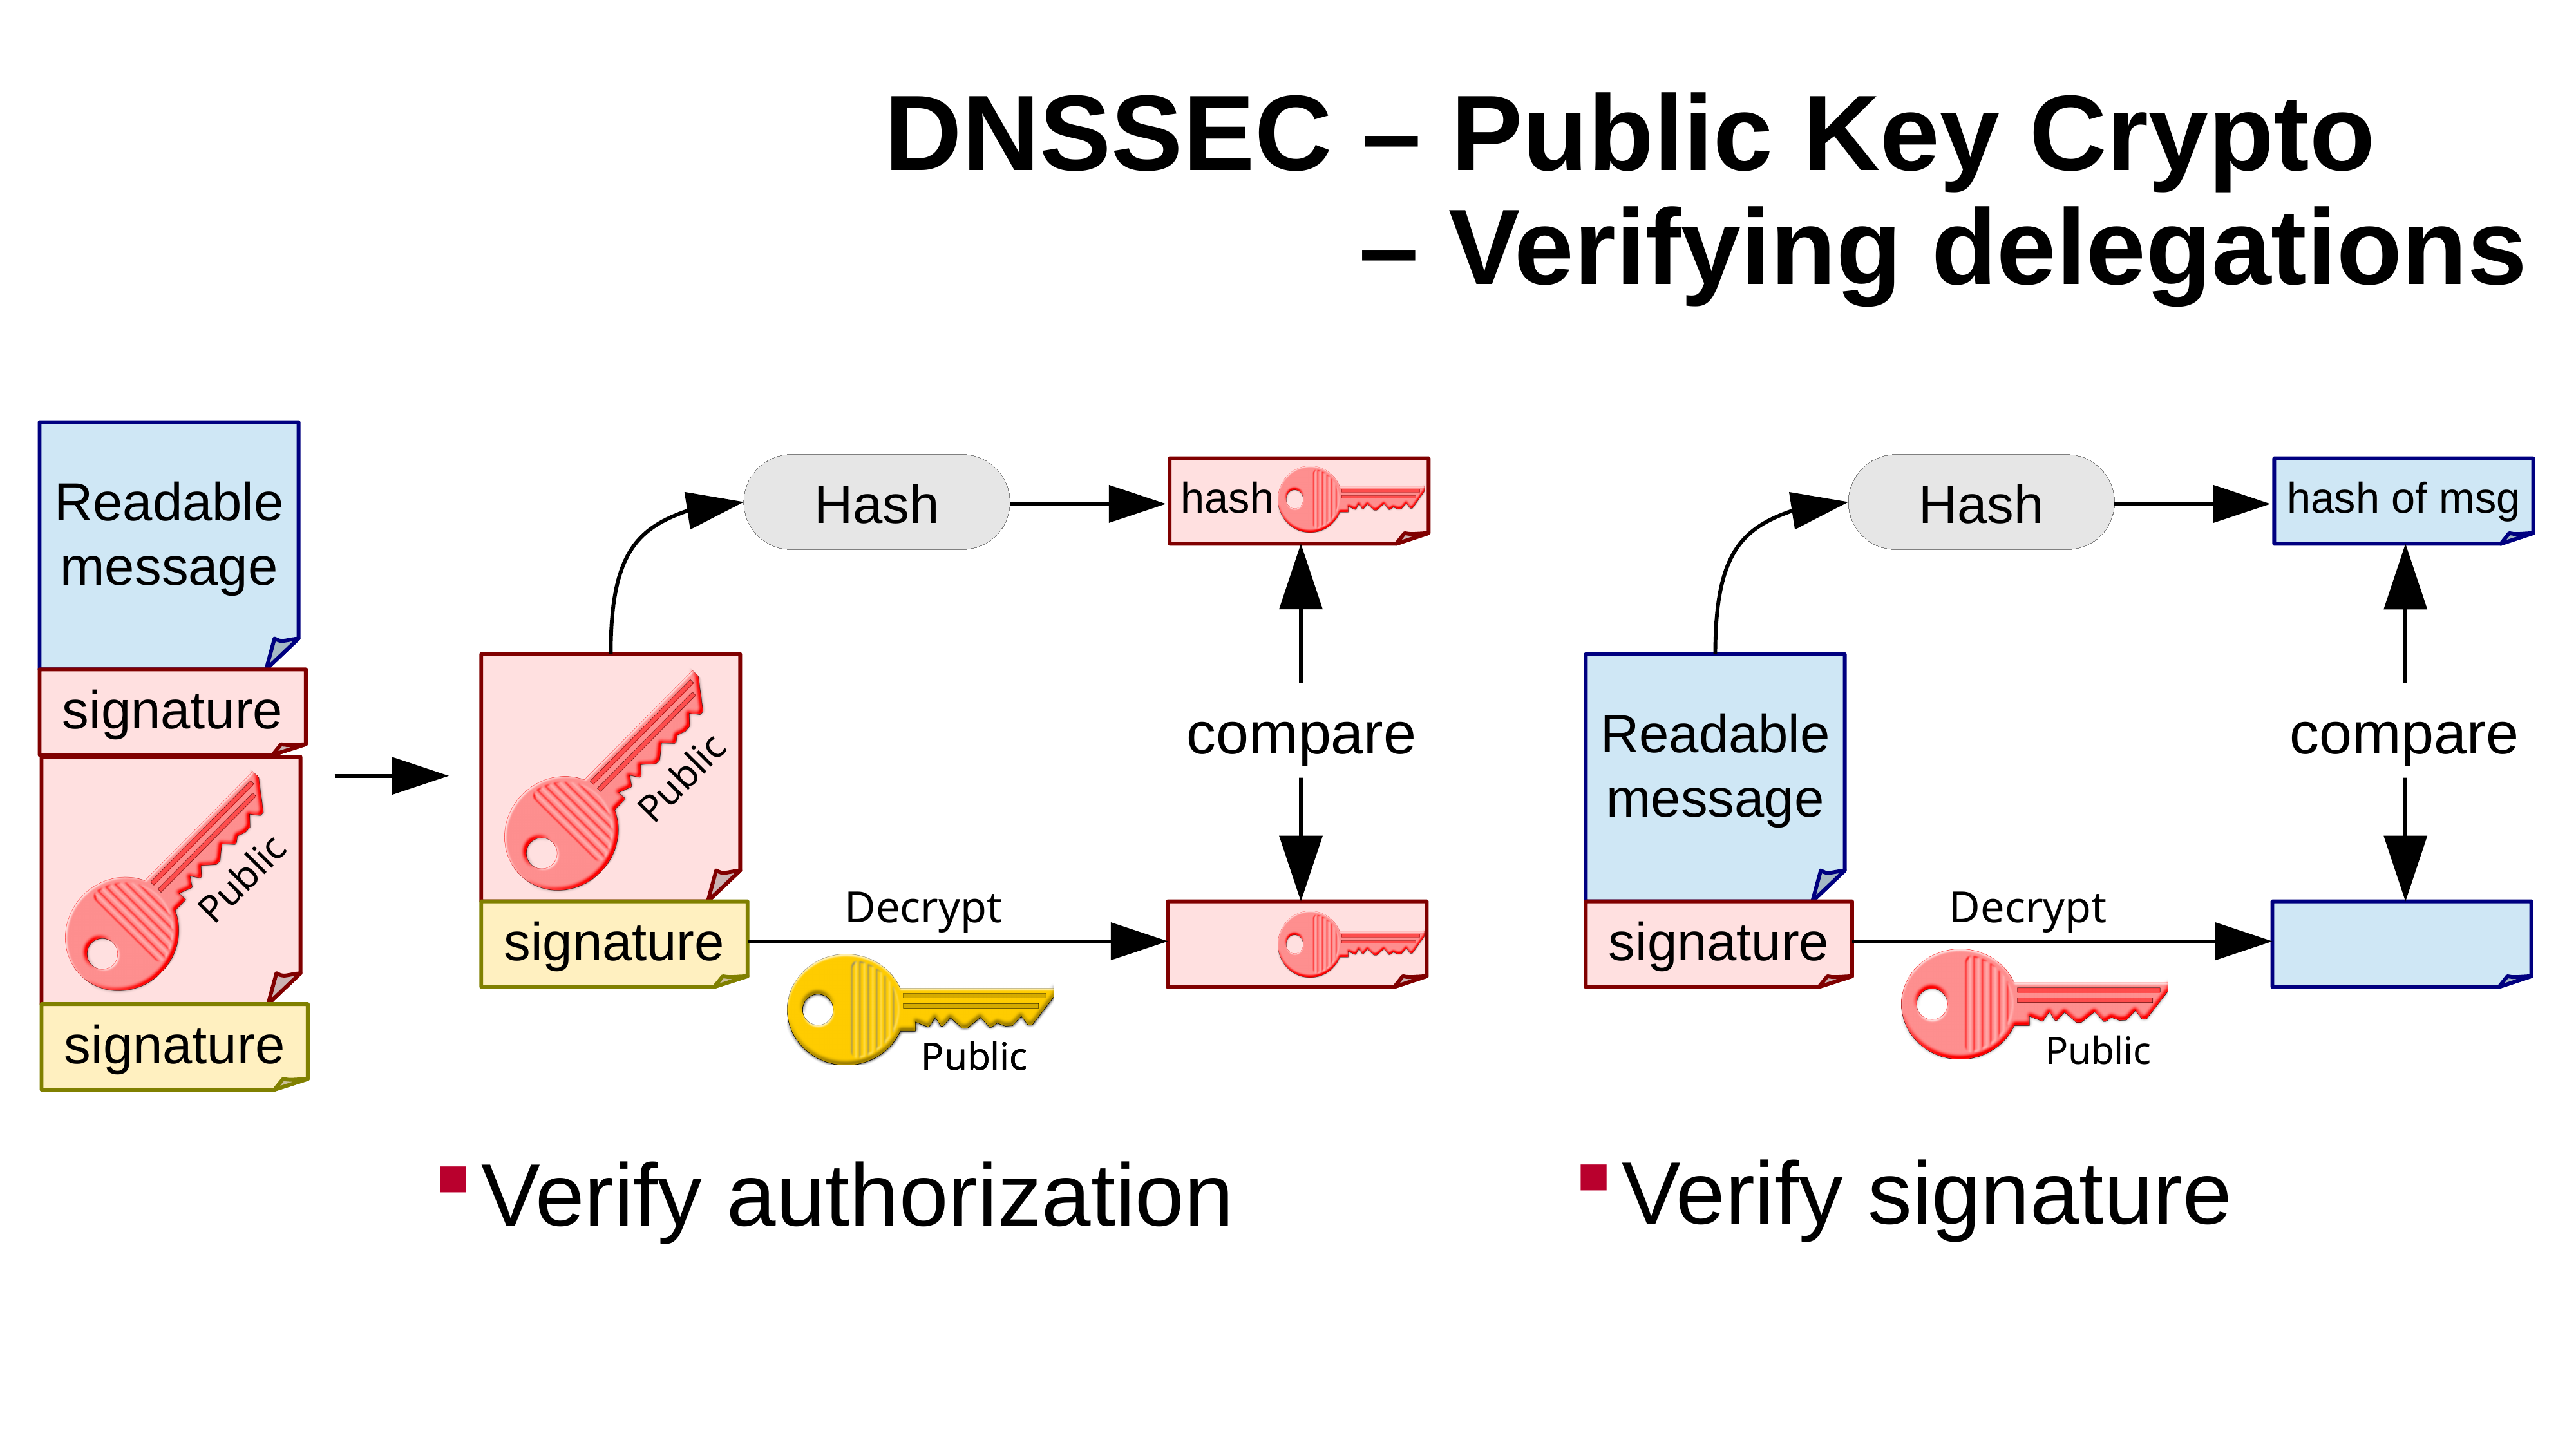

# DNSSEC – Public Key Crypto
– Verifying delegations
Readable
message
Hash
Hash
hash
hash of msg
Readable
message
signature
compare
compare
 Public
 Public
Decrypt
Decrypt
signature
signature
 Public
 Public
 Public
 Public
signature
Verify signature
Verify authorization